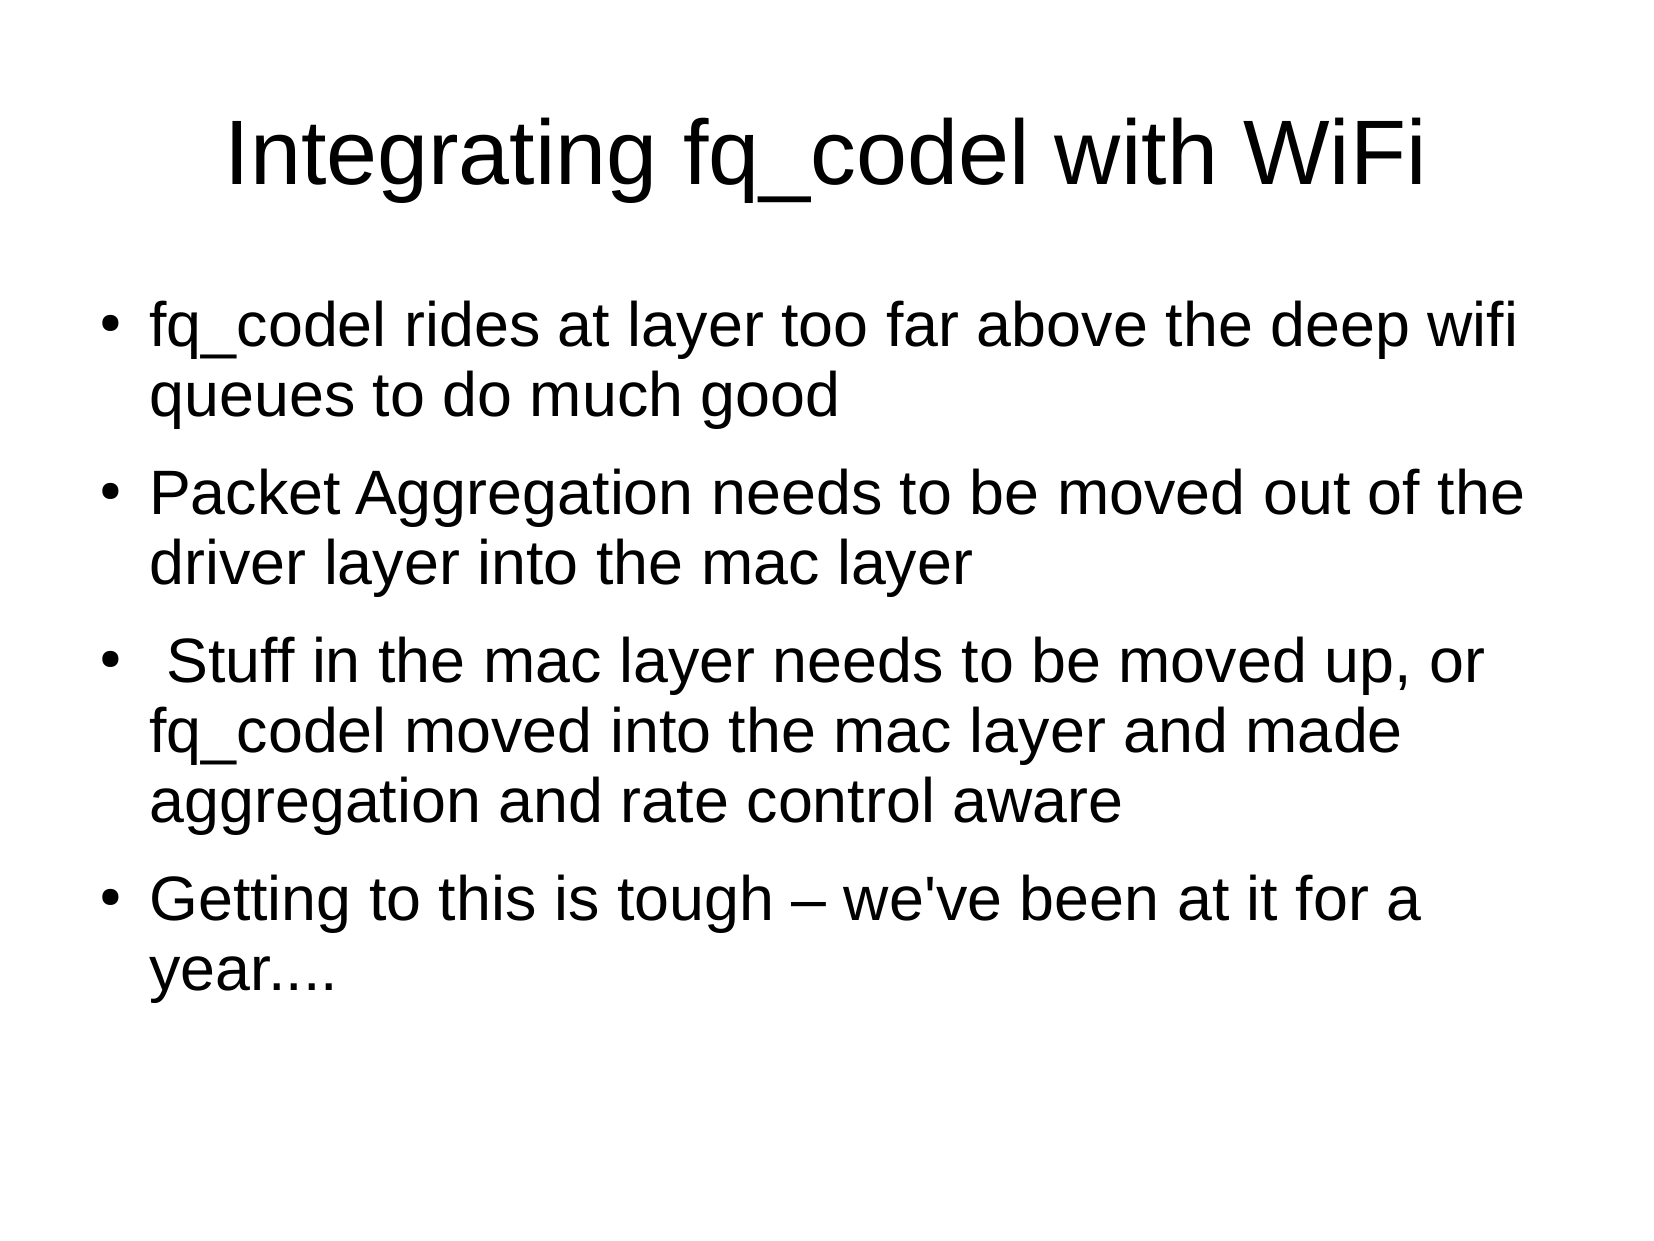

# Integrating fq_codel with WiFi
fq_codel rides at layer too far above the deep wifi queues to do much good
Packet Aggregation needs to be moved out of the driver layer into the mac layer
 Stuff in the mac layer needs to be moved up, or fq_codel moved into the mac layer and made aggregation and rate control aware
Getting to this is tough – we've been at it for a year....